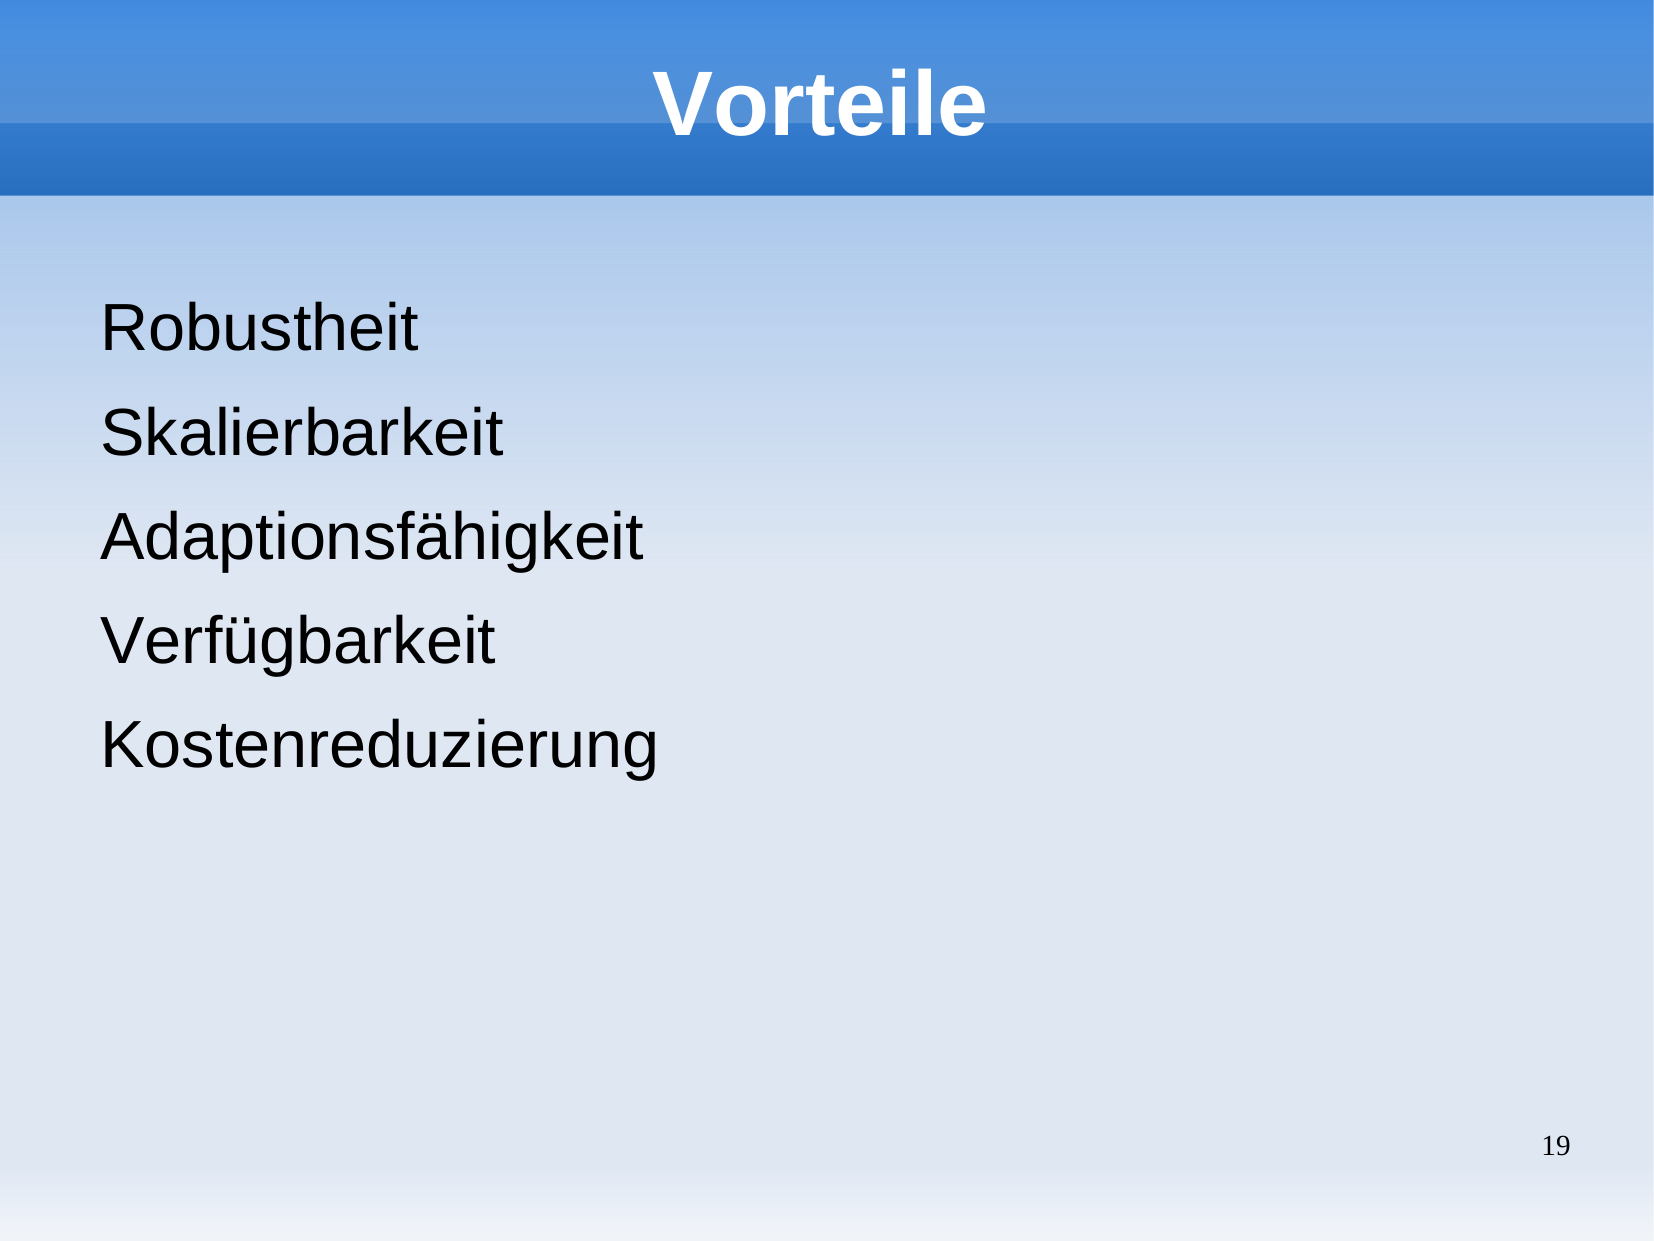

# Vorteile
Robustheit
Skalierbarkeit
Adaptionsfähigkeit
Verfügbarkeit
Kostenreduzierung
19